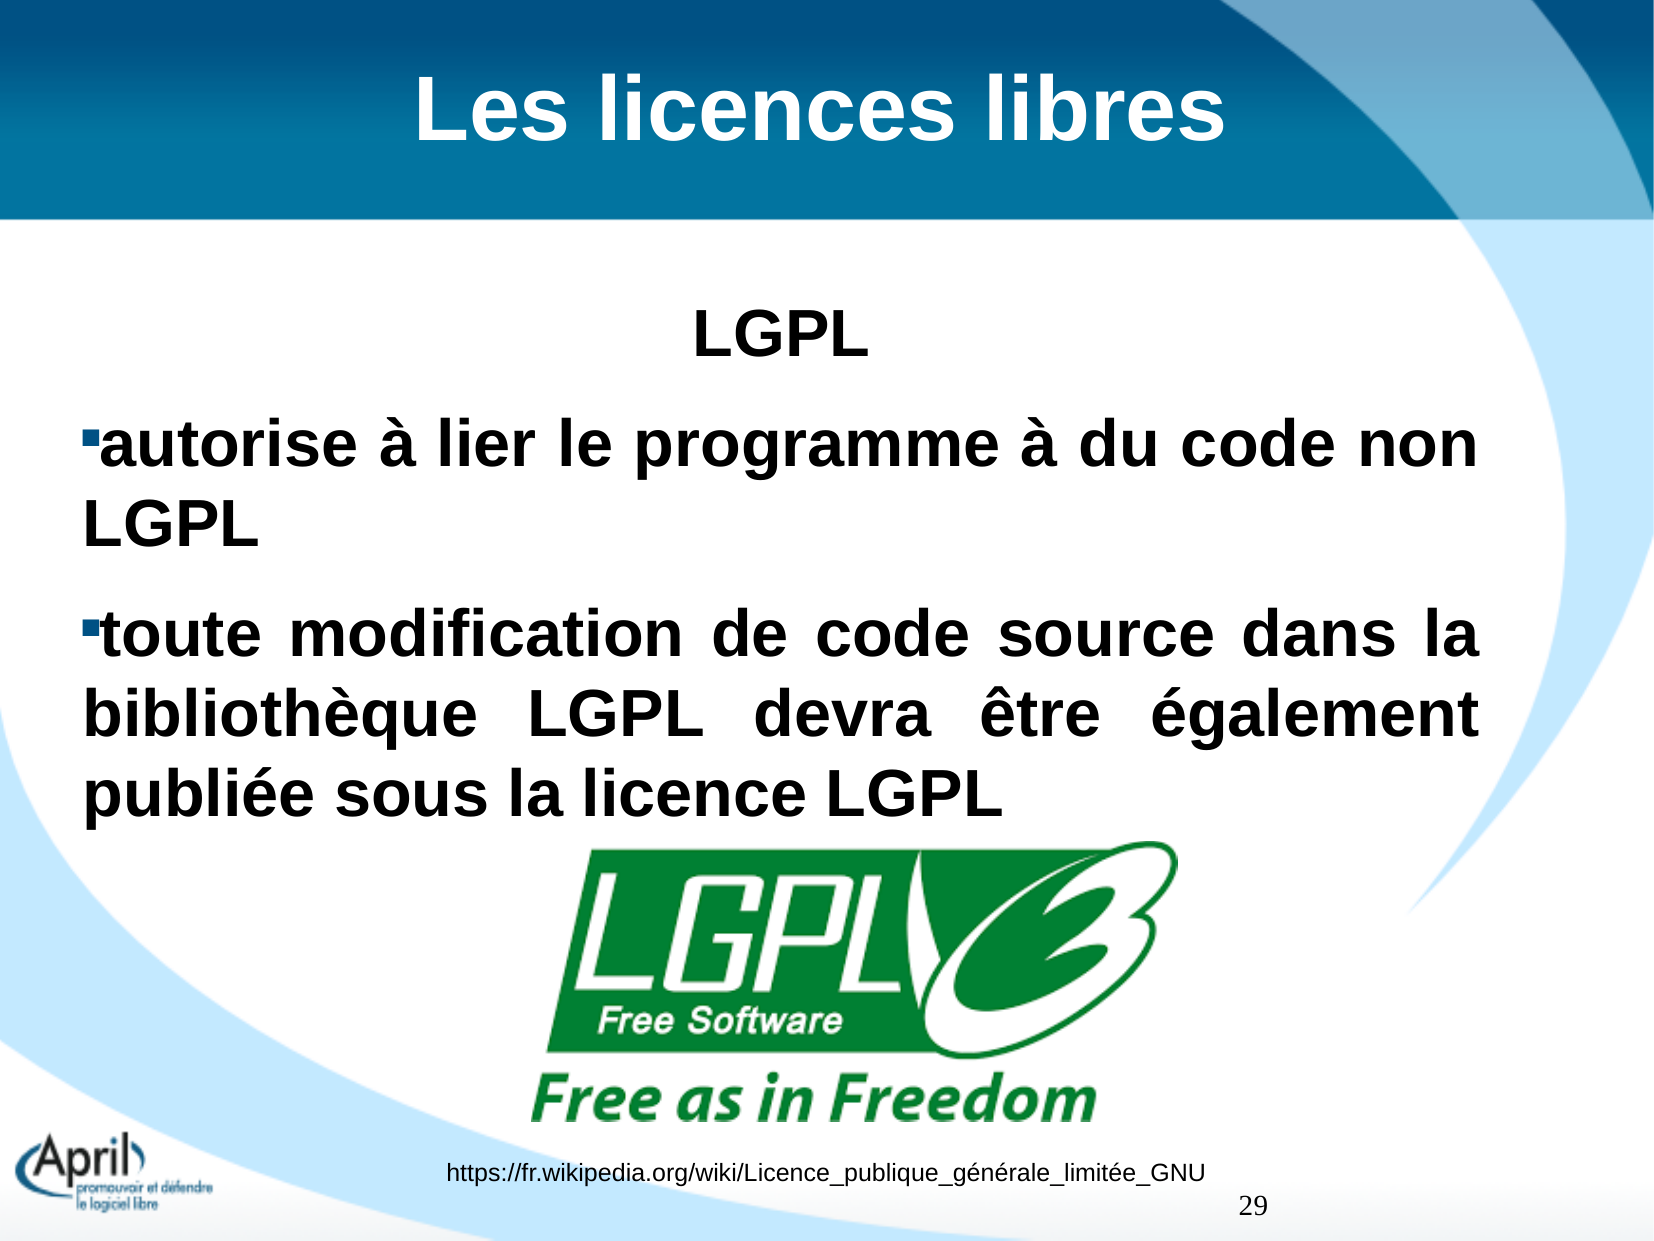

# Les licences libres
LGPL
autorise à lier le programme à du code non LGPL
toute modification de code source dans la bibliothèque LGPL devra être également publiée sous la licence LGPL
https://fr.wikipedia.org/wiki/Licence_publique_générale_limitée_GNU